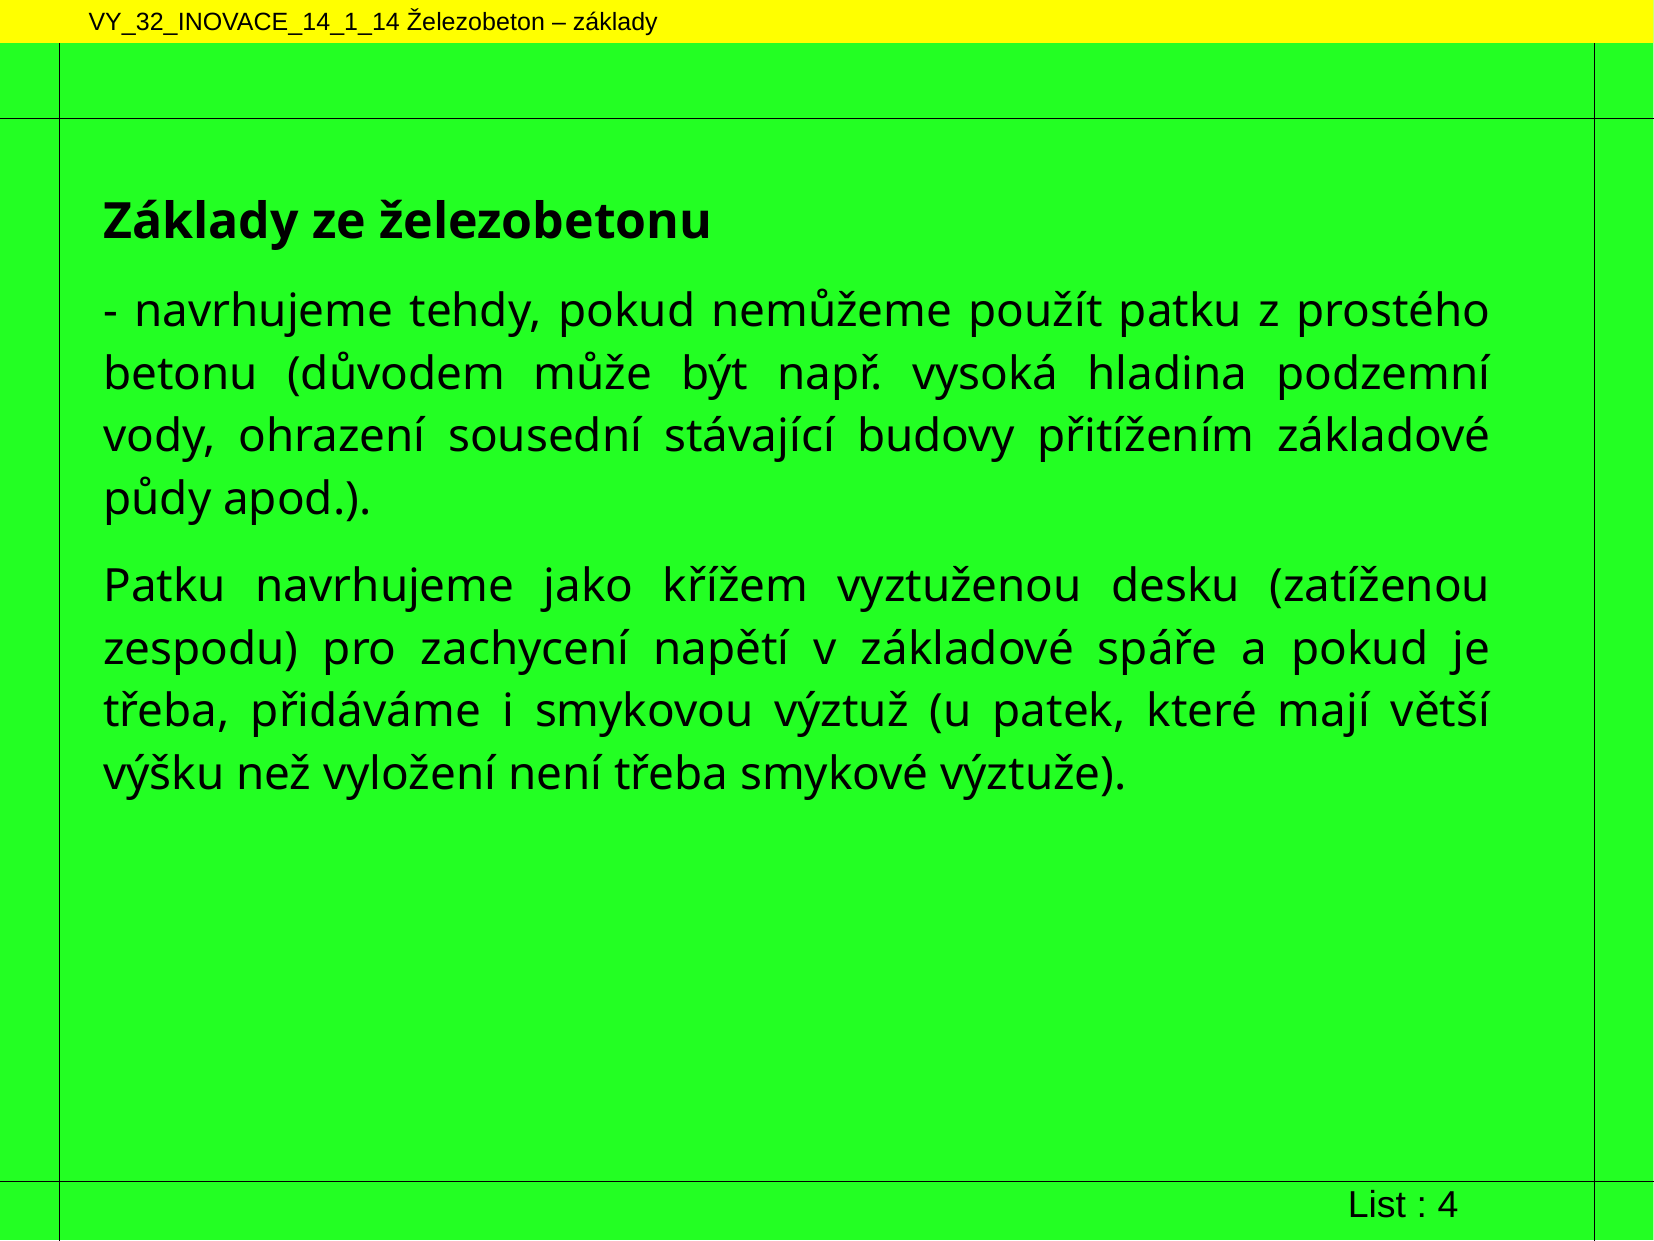

VY_32_INOVACE_14_1_14 Železobeton – základy
Základy ze železobetonu
- navrhujeme tehdy, pokud nemůžeme použít patku z prostého betonu (důvodem může být např. vysoká hladina podzemní vody, ohrazení sousední stávající budovy přitížením základové půdy apod.).
Patku navrhujeme jako křížem vyztuženou desku (zatíženou zespodu) pro zachycení napětí v základové spáře a pokud je třeba, přidáváme i smykovou výztuž (u patek, které mají větší výšku než vyložení není třeba smykové výztuže).
List :